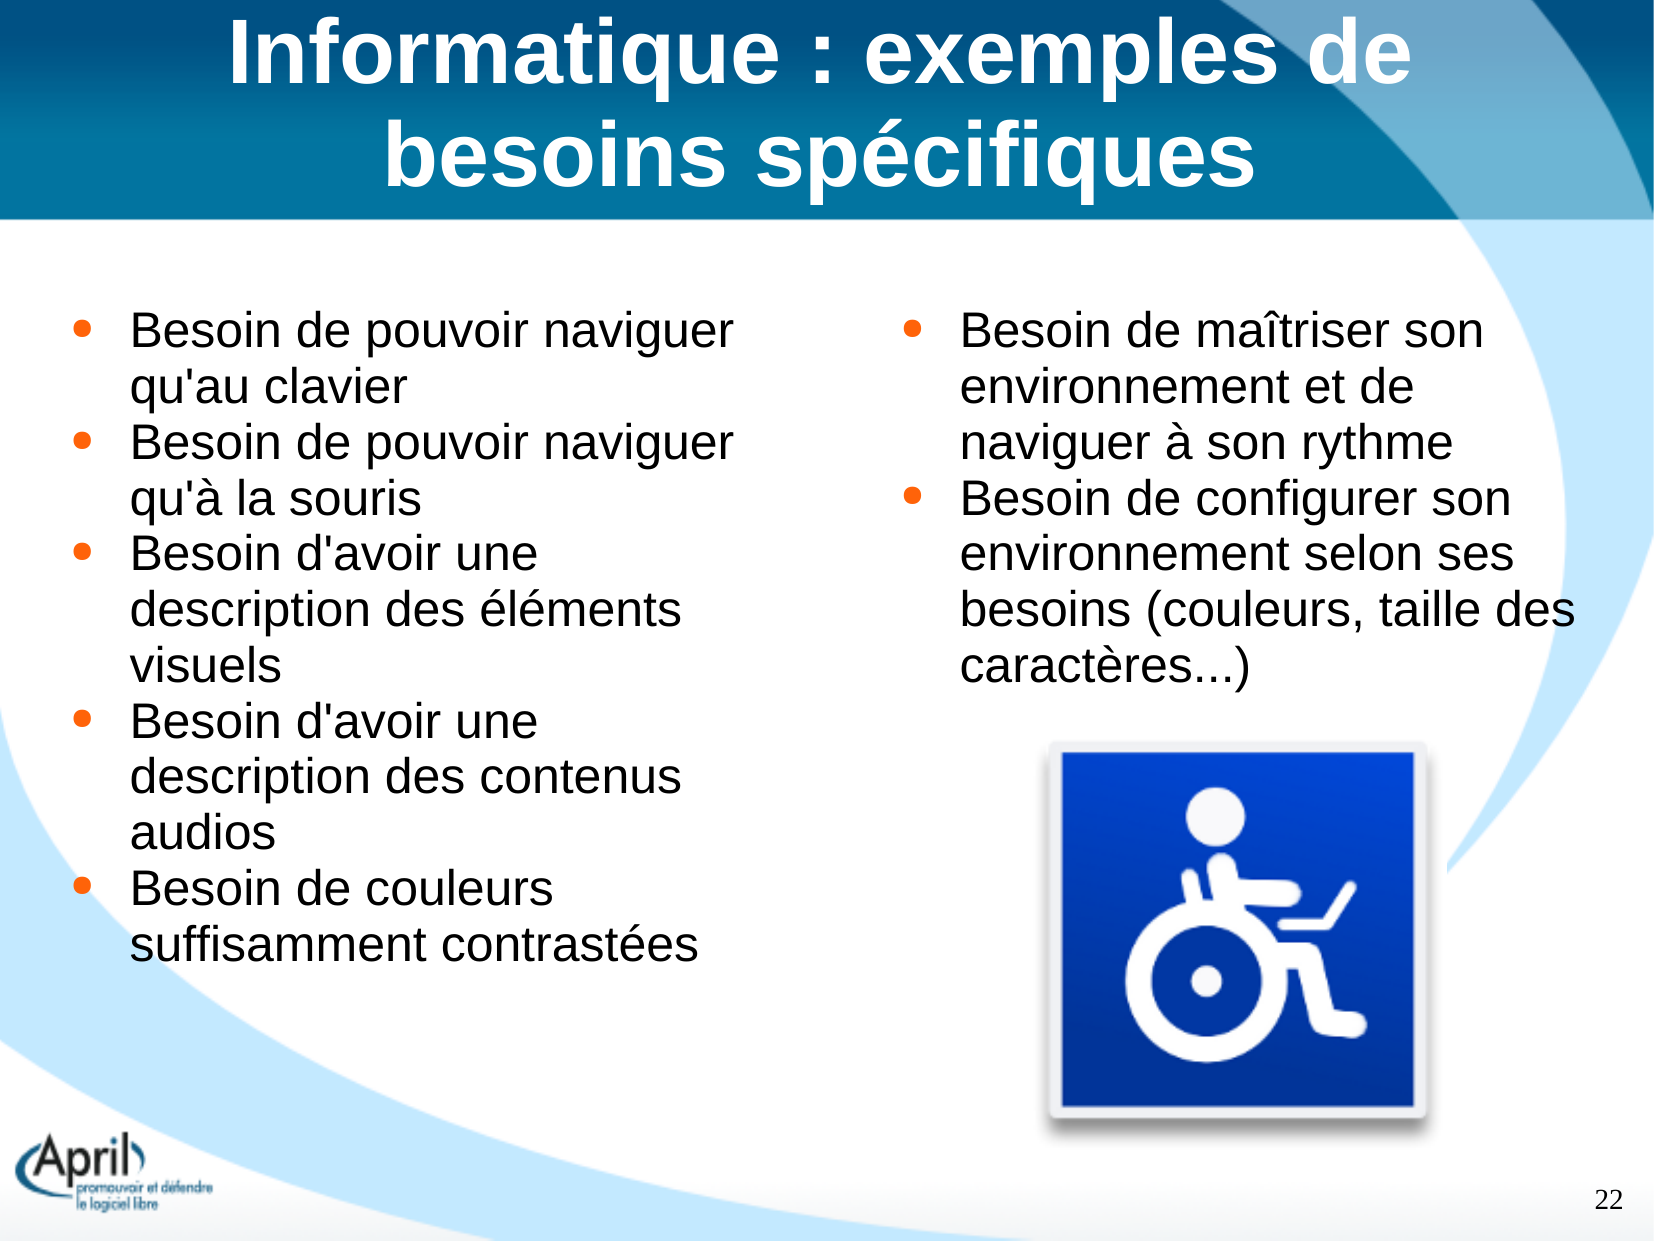

# Informatique : exemples de besoins spécifiques
Besoin de pouvoir naviguer qu'au clavier
Besoin de pouvoir naviguer qu'à la souris
Besoin d'avoir une description des éléments visuels
Besoin d'avoir une description des contenus audios
Besoin de couleurs suffisamment contrastées
Besoin de maîtriser son environnement et de naviguer à son rythme
Besoin de configurer son environnement selon ses besoins (couleurs, taille des caractères...)
22